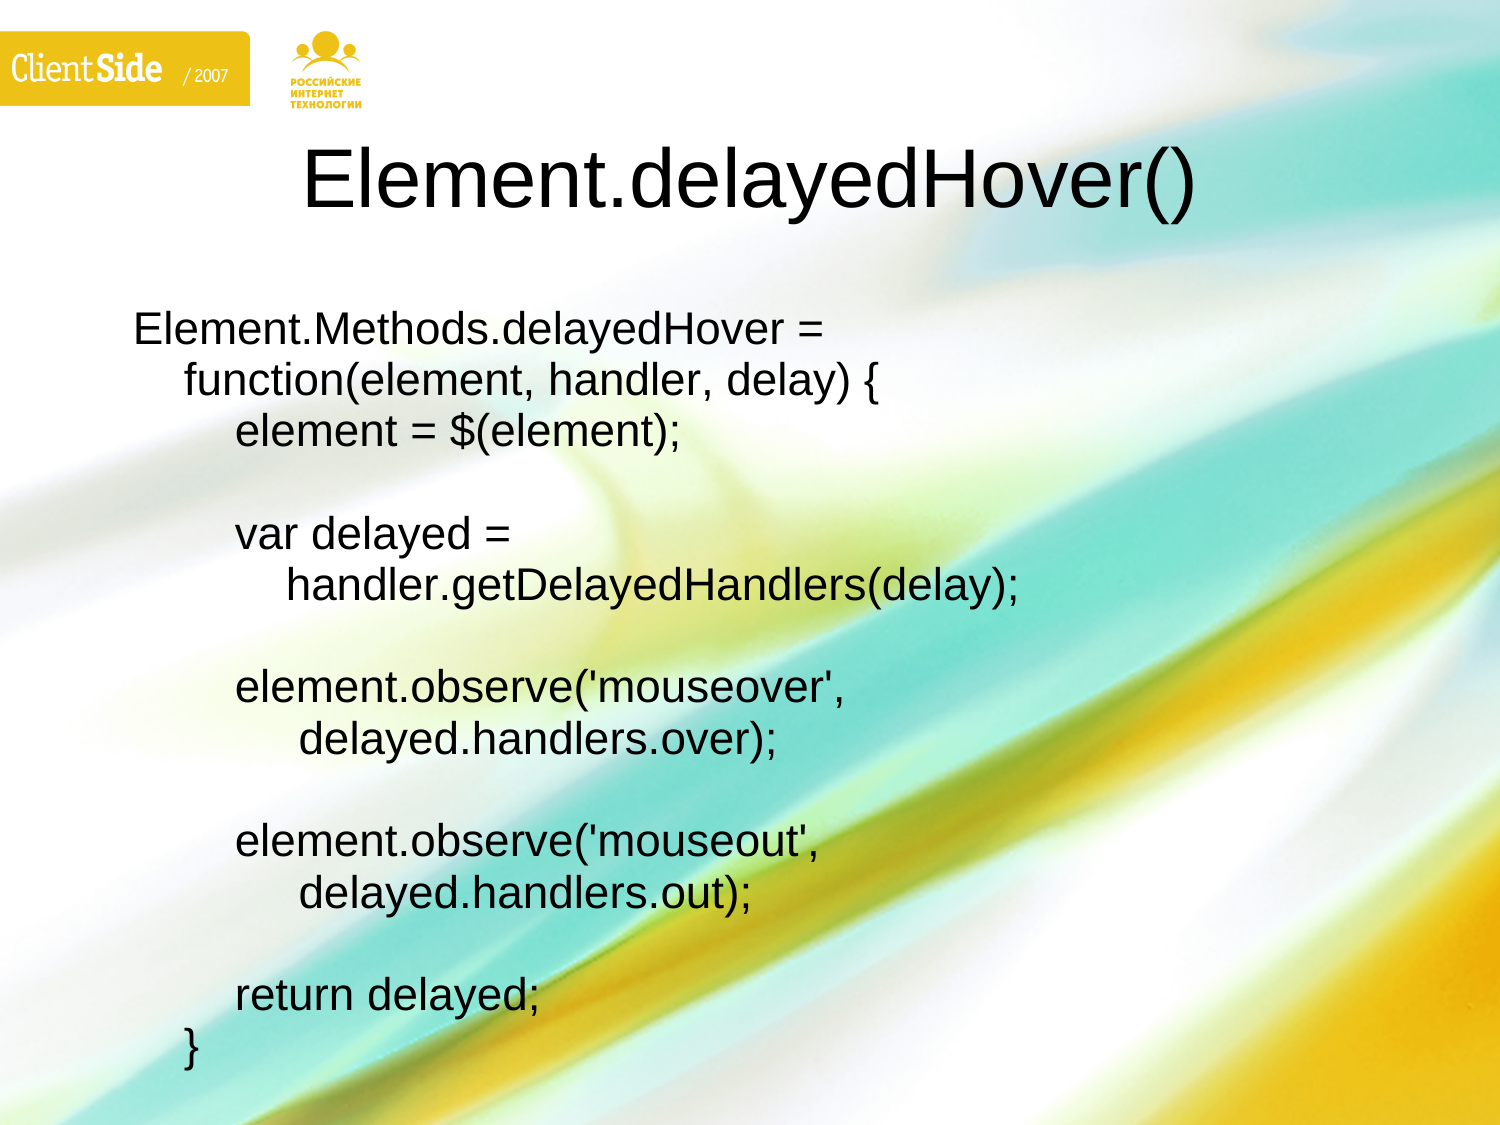

# Element.delayedHover()
Element.Methods.delayedHover =
 function(element, handler, delay) {
 element = $(element);
 var delayed =
 handler.getDelayedHandlers(delay);
 element.observe('mouseover',
 delayed.handlers.over);
 element.observe('mouseout',
 delayed.handlers.out);
 return delayed;
 }